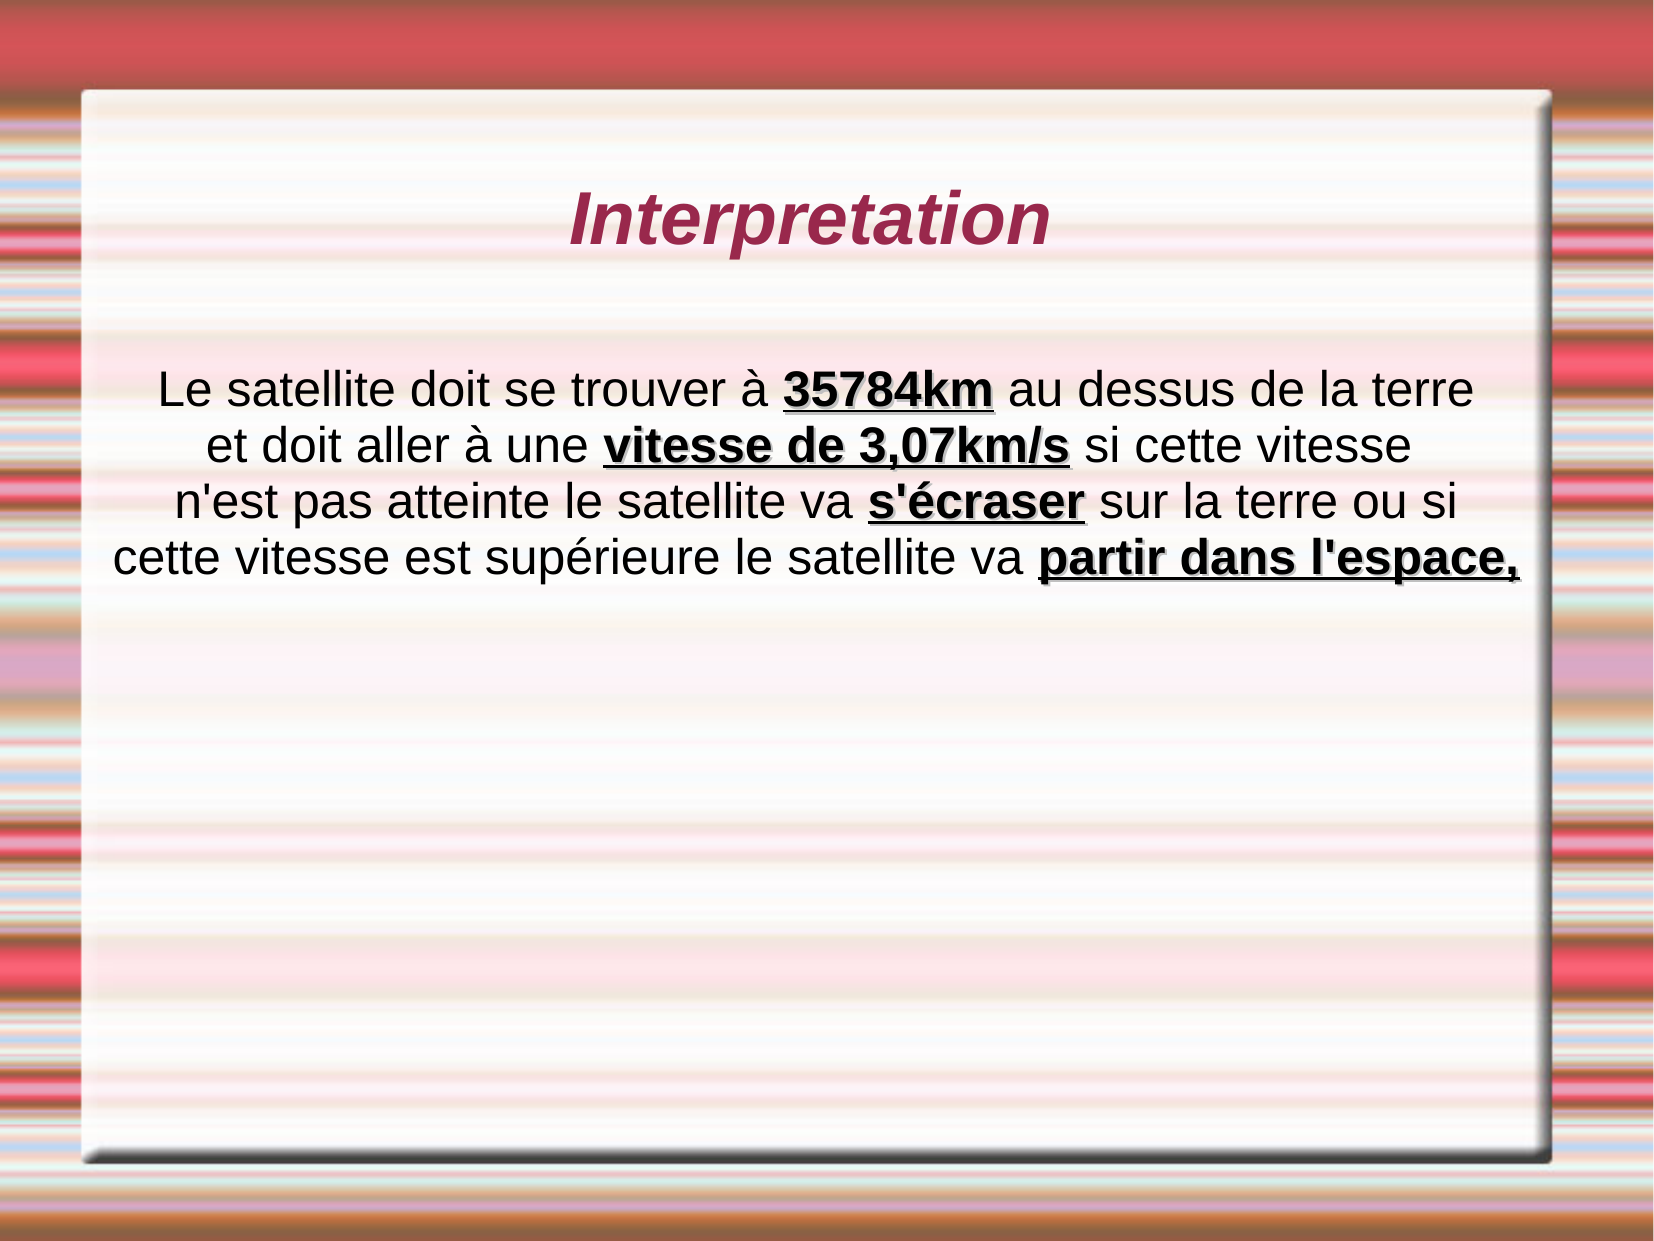

# Interpretation
Le satellite doit se trouver à 35784km au dessus de la terre
et doit aller à une vitesse de 3,07km/s si cette vitesse
n'est pas atteinte le satellite va s'écraser sur la terre ou si
cette vitesse est supérieure le satellite va partir dans l'espace,